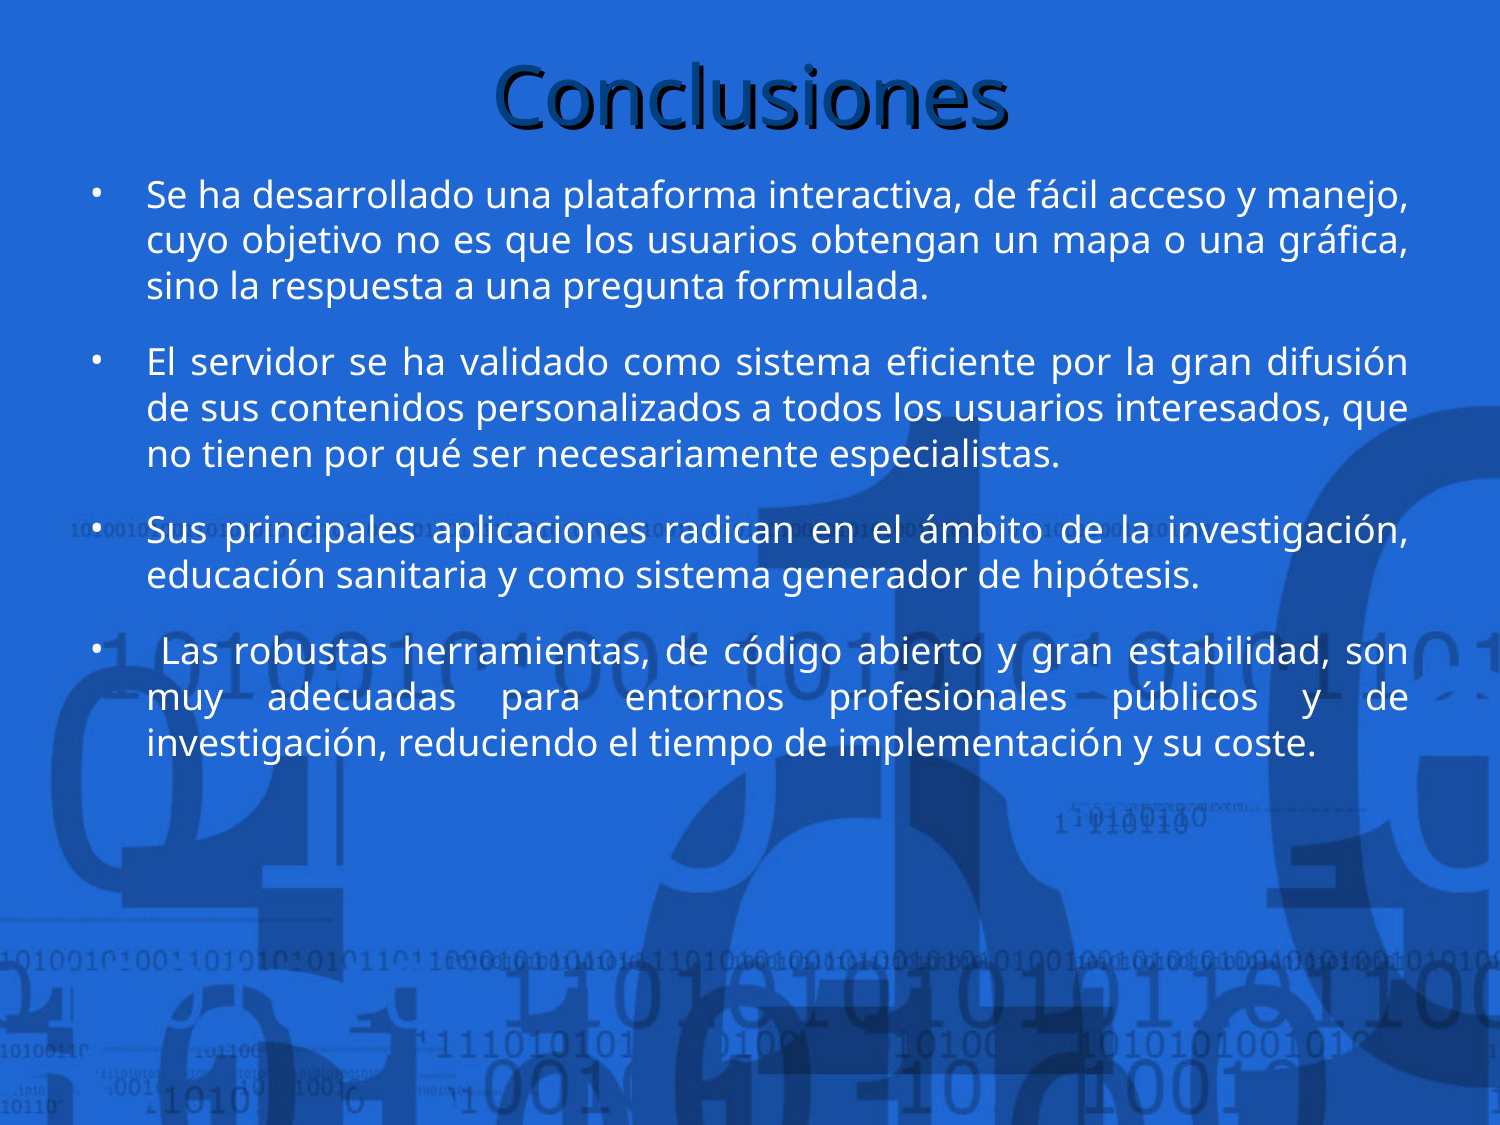

# Conclusiones
Se ha desarrollado una plataforma interactiva, de fácil acceso y manejo, cuyo objetivo no es que los usuarios obtengan un mapa o una gráfica, sino la respuesta a una pregunta formulada.
El servidor se ha validado como sistema eficiente por la gran difusión de sus contenidos personalizados a todos los usuarios interesados, que no tienen por qué ser necesariamente especialistas.
Sus principales aplicaciones radican en el ámbito de la investigación, educación sanitaria y como sistema generador de hipótesis.
 Las robustas herramientas, de código abierto y gran estabilidad, son muy adecuadas para entornos profesionales públicos y de investigación, reduciendo el tiempo de implementación y su coste.